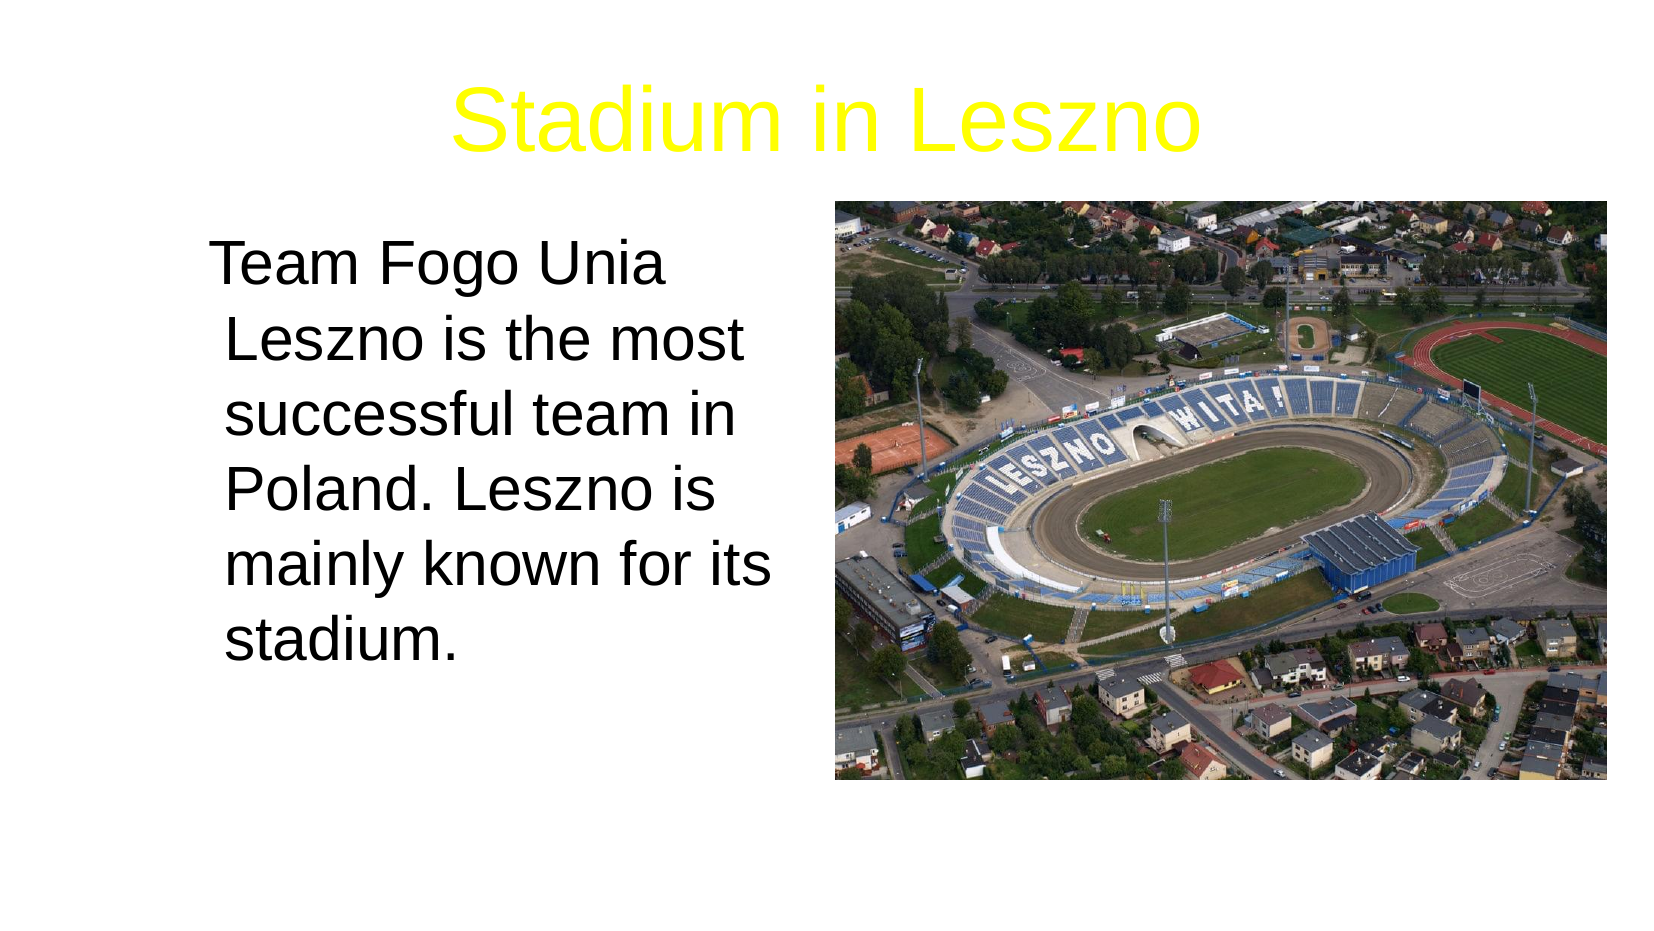

# Stadium in Leszno
 Team Fogo Unia Leszno is the most successful team in Poland. Leszno is mainly known for its stadium.